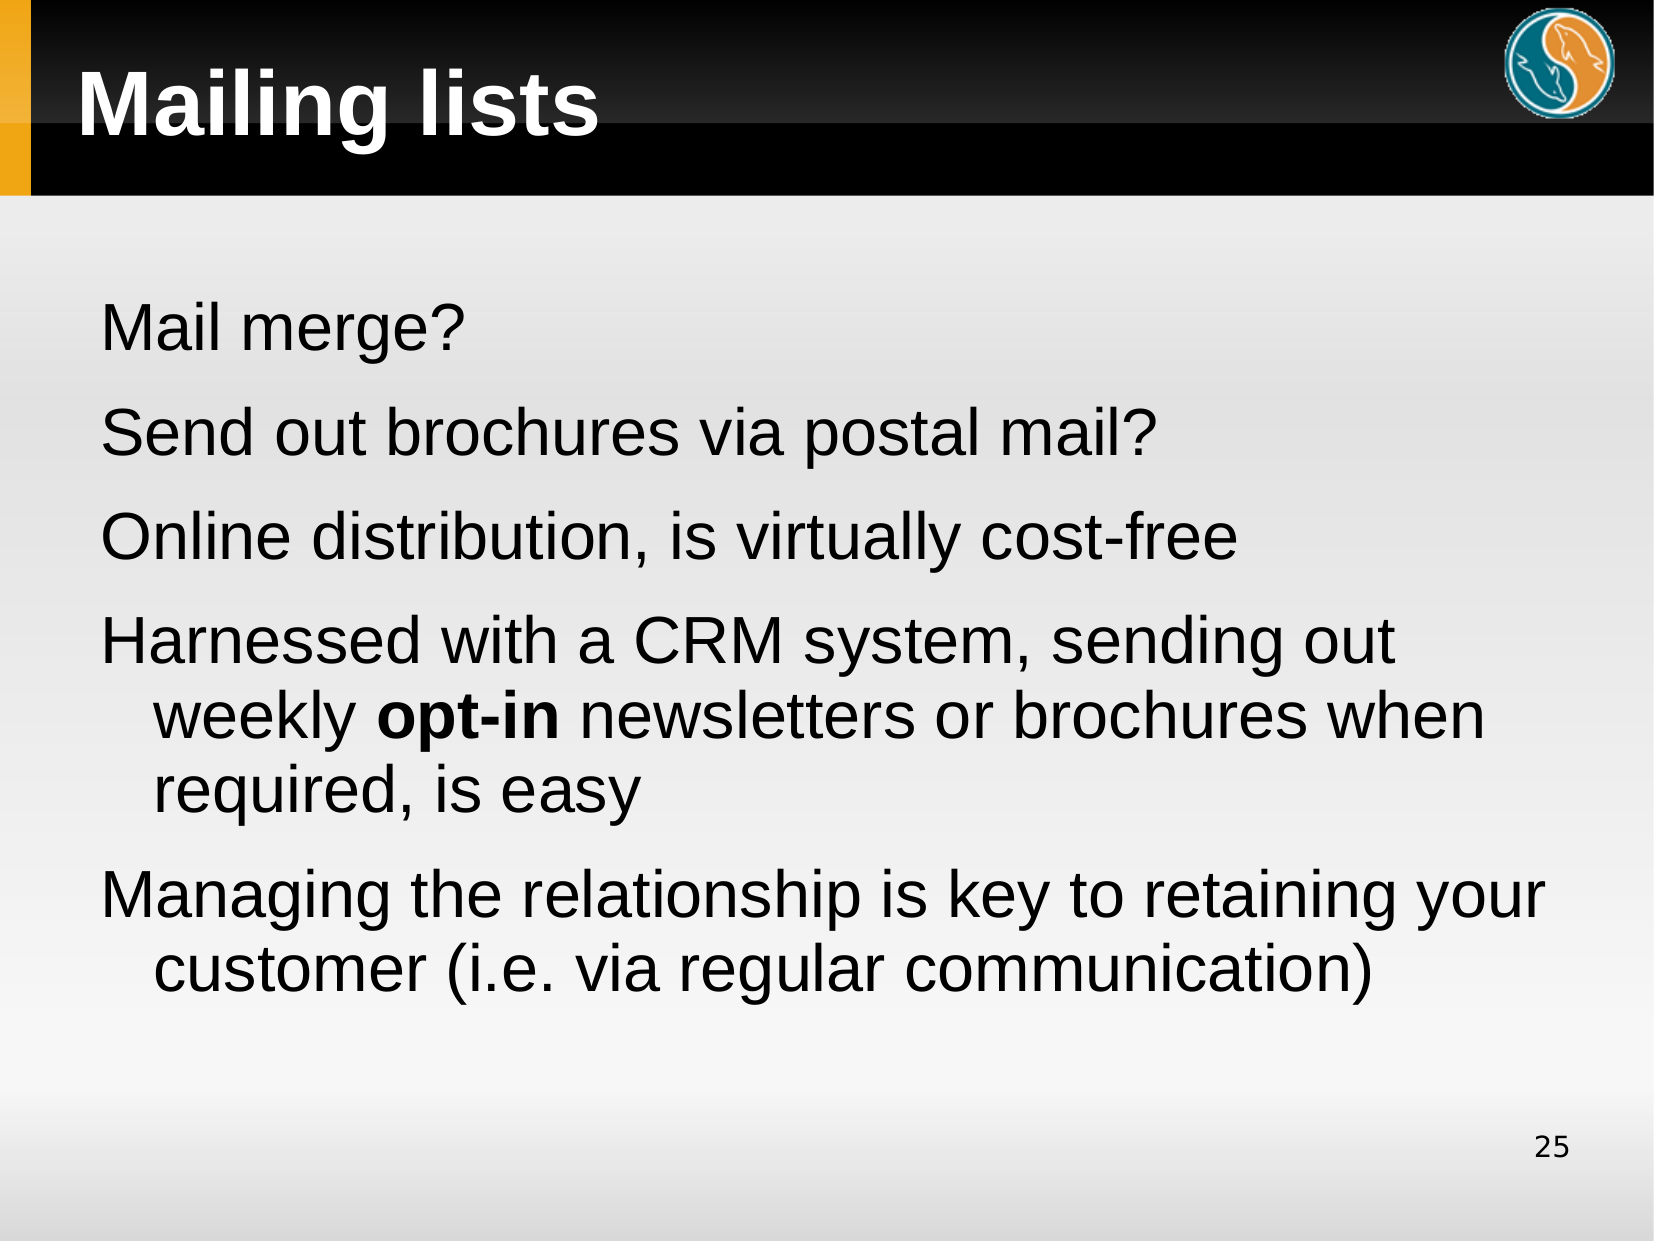

# Mailing lists
Mail merge?
Send out brochures via postal mail?
Online distribution, is virtually cost-free
Harnessed with a CRM system, sending out weekly opt-in newsletters or brochures when required, is easy
Managing the relationship is key to retaining your customer (i.e. via regular communication)
25